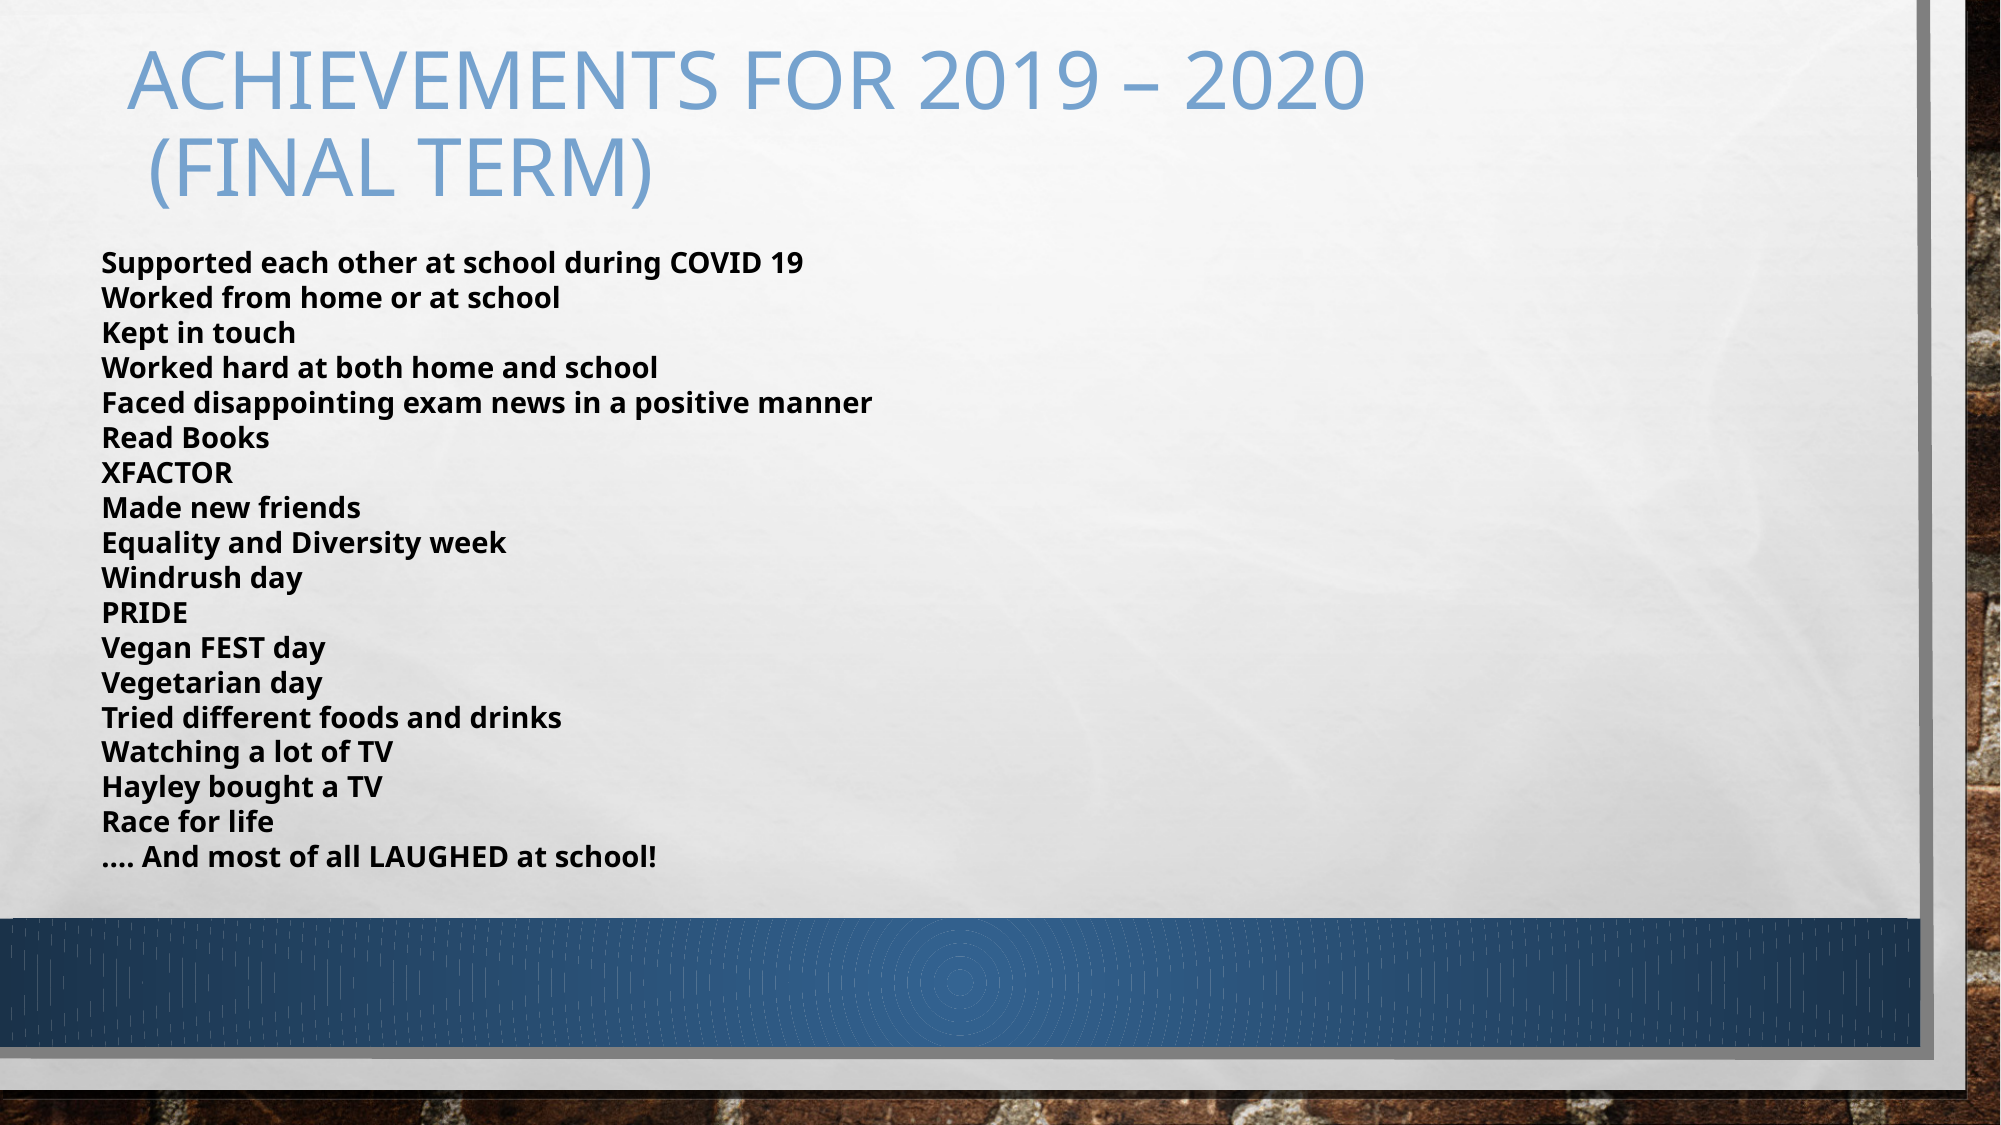

# Achievements for 2019 – 2020 (final term)
Supported each other at school during COVID 19
Worked from home or at school
Kept in touch
Worked hard at both home and school
Faced disappointing exam news in a positive manner
Read Books
XFACTOR
Made new friends
Equality and Diversity week
Windrush day
PRIDE
Vegan FEST day
Vegetarian day
Tried different foods and drinks
Watching a lot of TV
Hayley bought a TV
Race for life
…. And most of all LAUGHED at school!